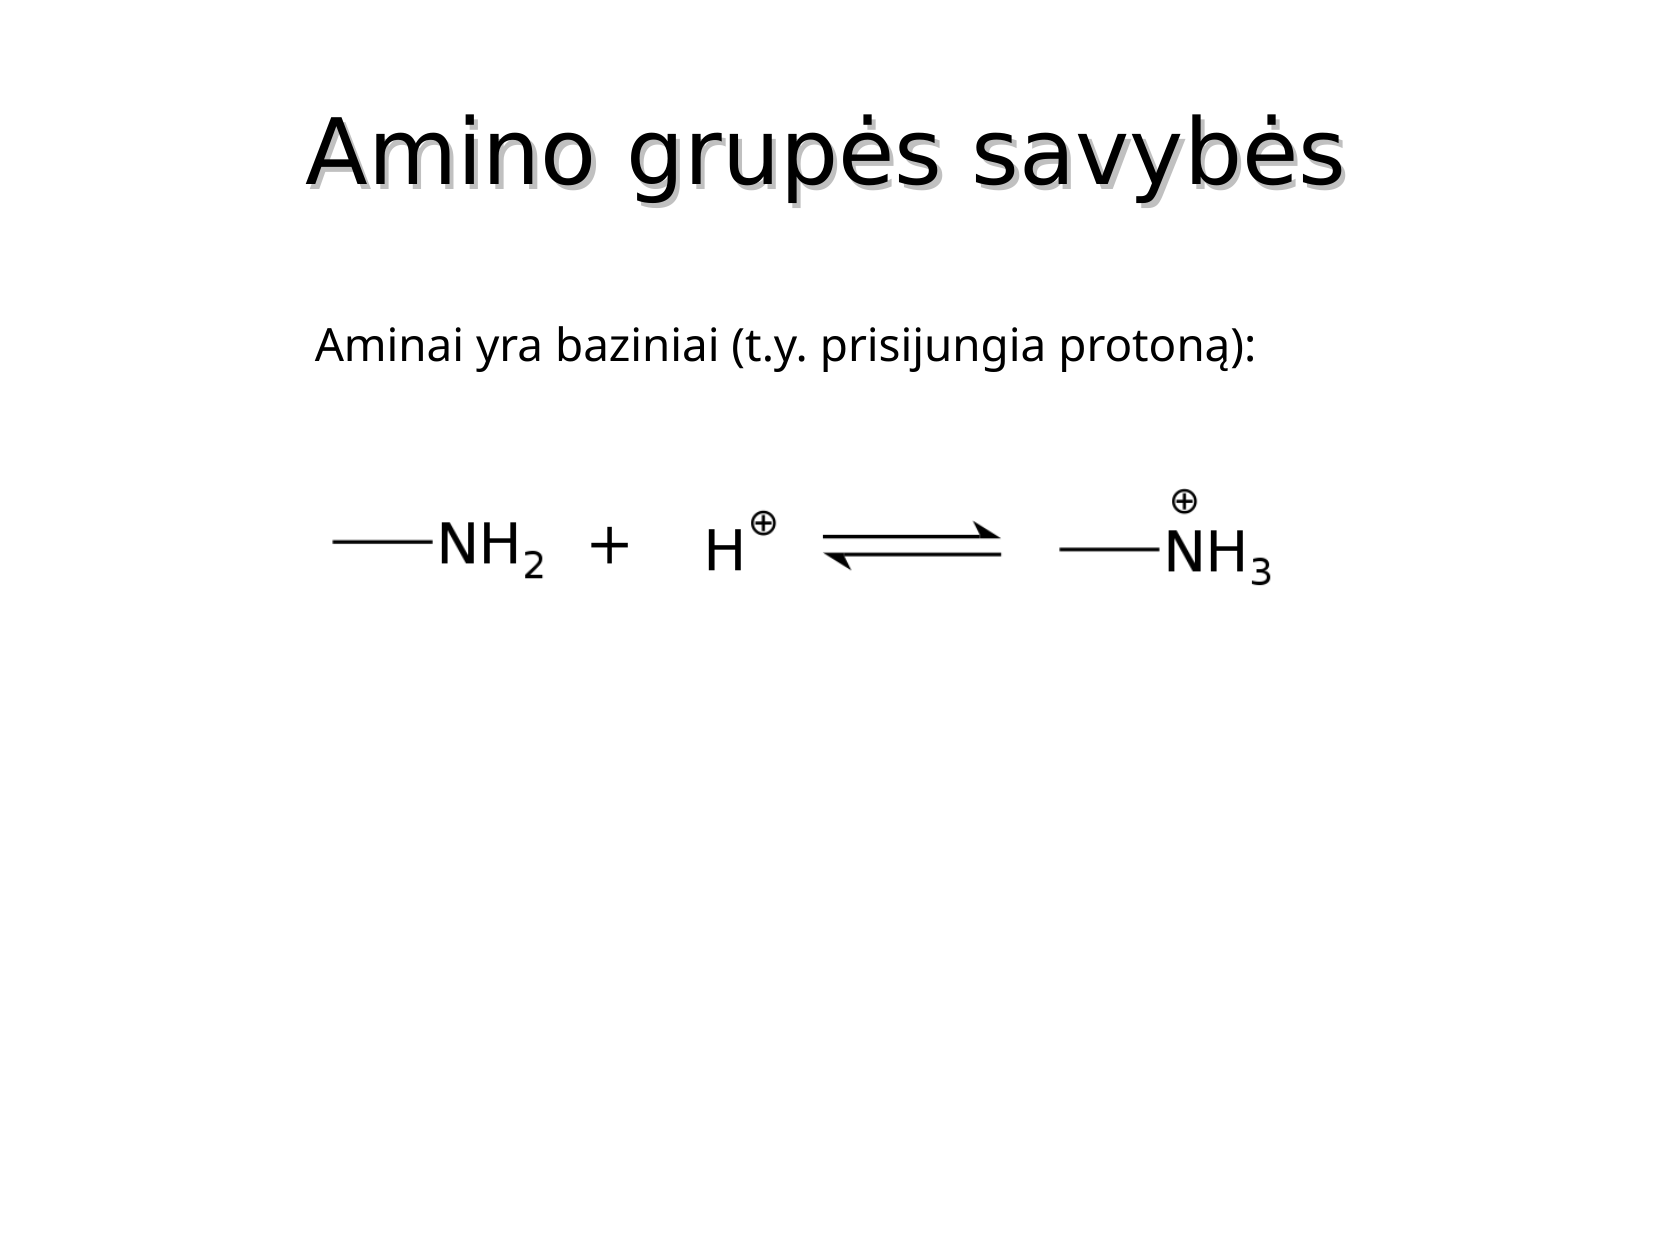

# Amino grupės savybės
Aminai yra baziniai (t.y. prisijungia protoną):